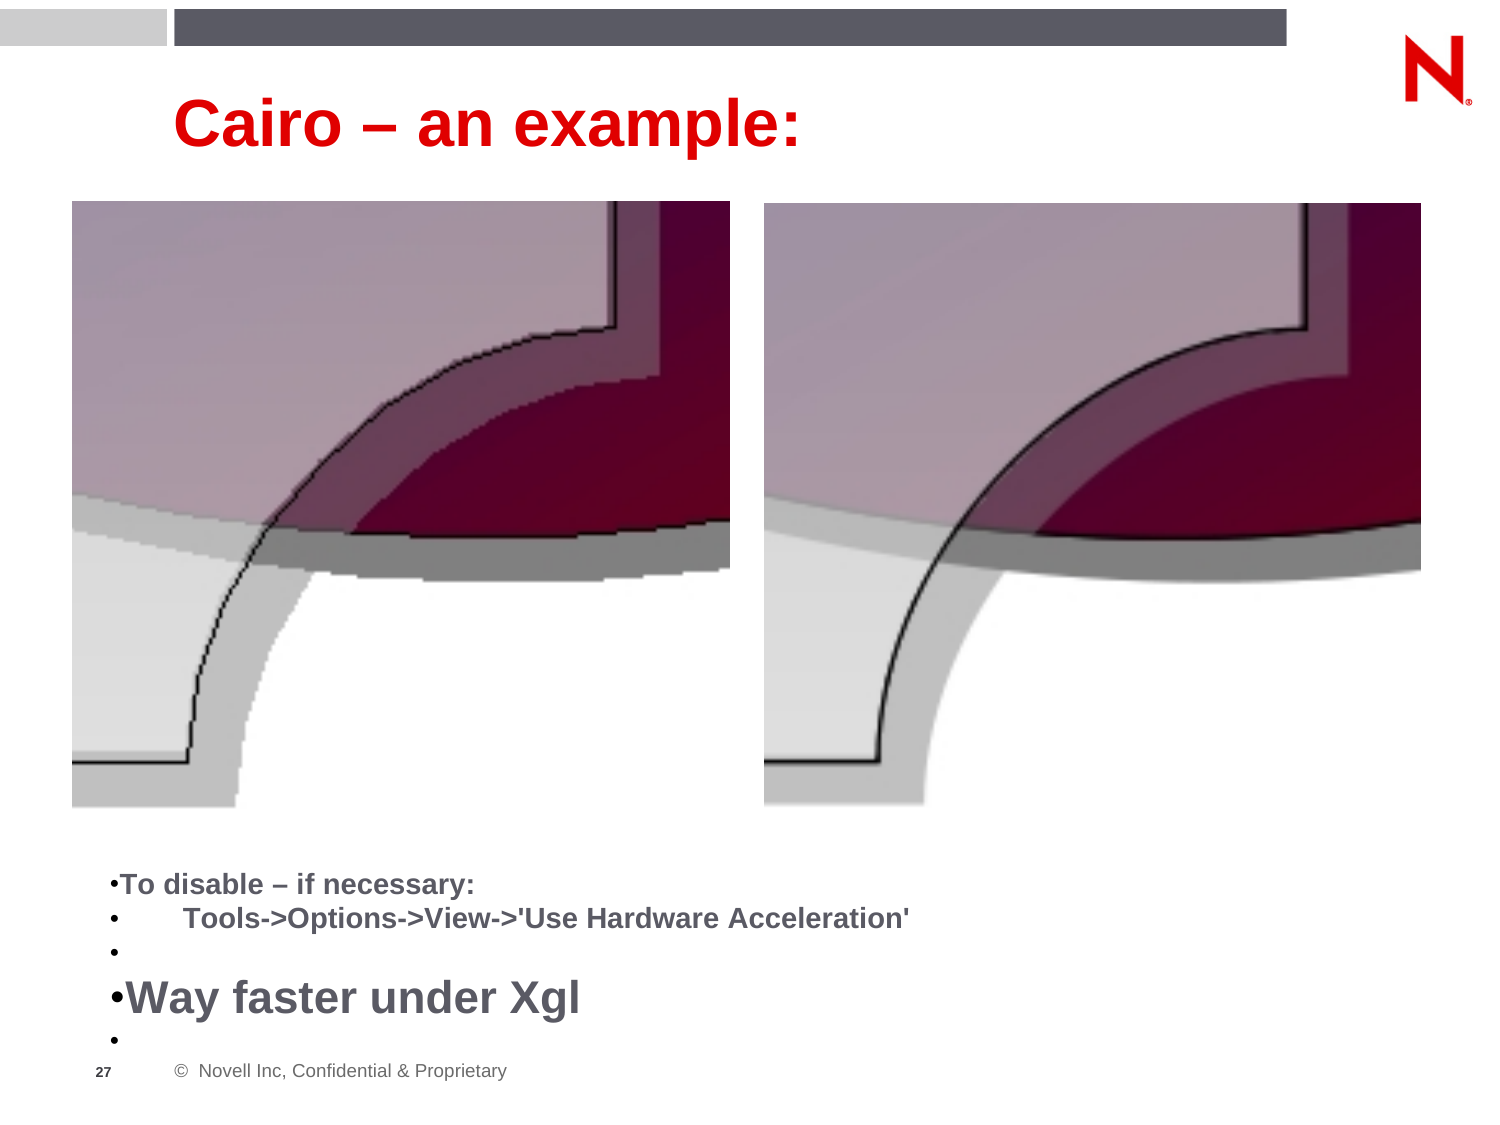

# Cairo – an example:
To disable – if necessary:
	Tools->Options->View->'Use Hardware Acceleration'
Way faster under Xgl